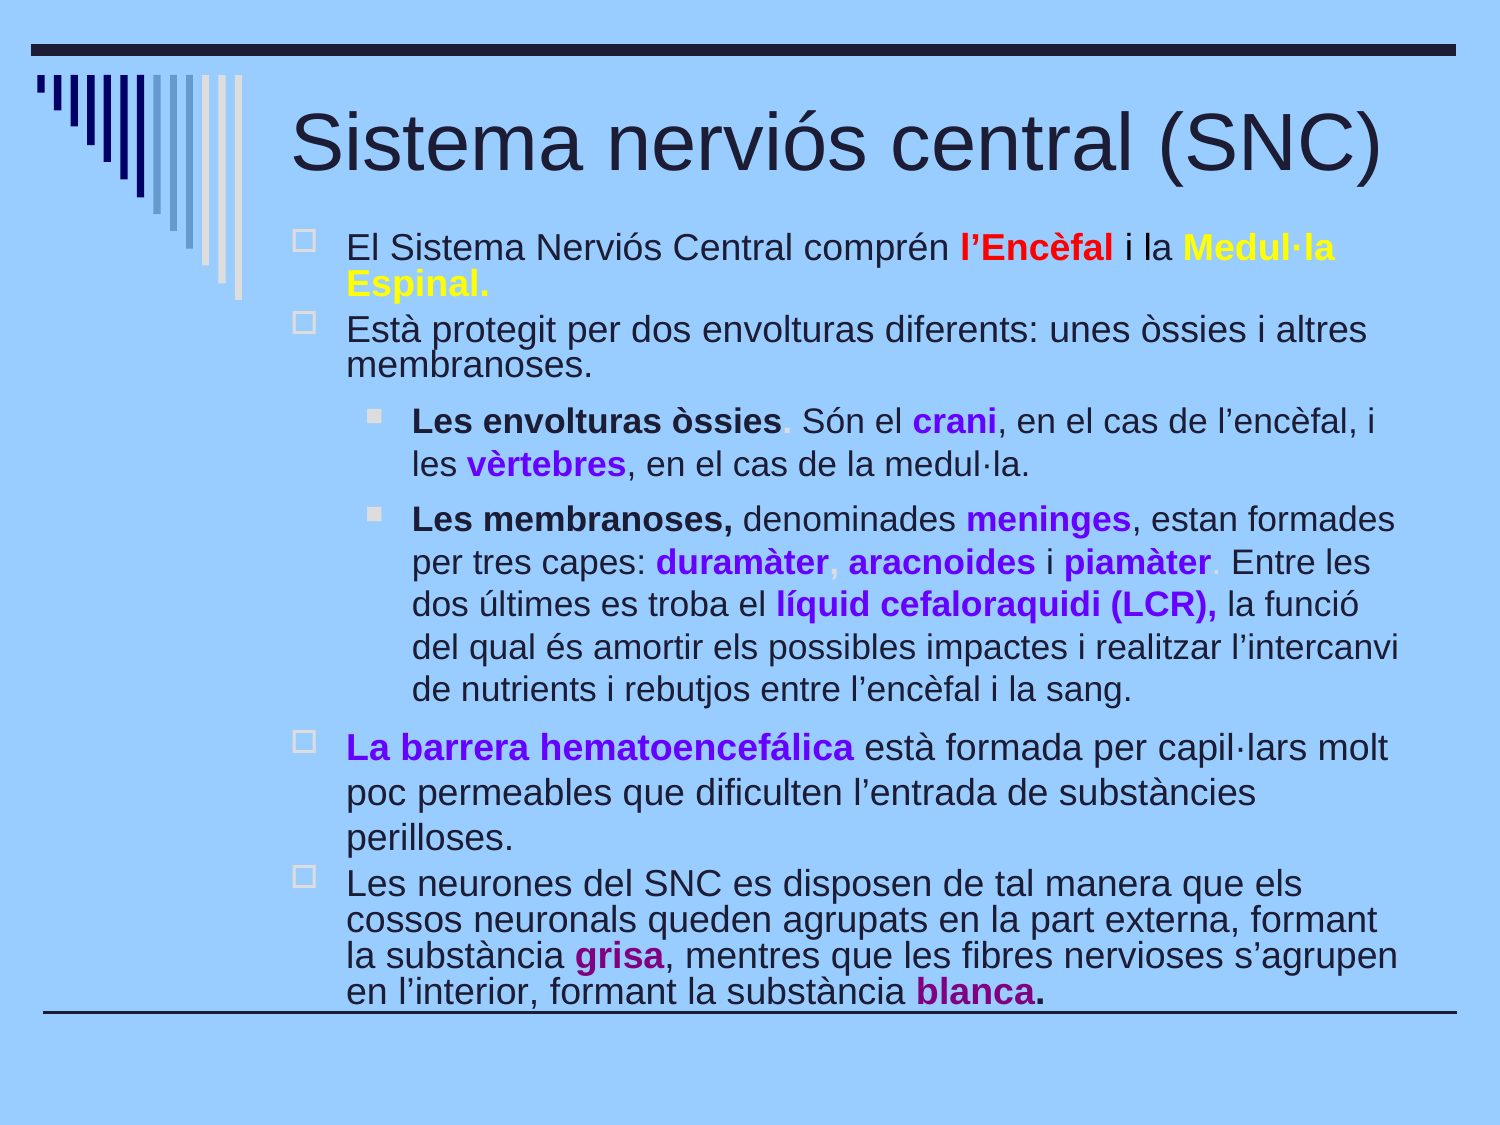

# Sistema nerviós central (SNC)
El Sistema Nerviós Central comprén l’Encèfal i la Medul·la Espinal.
Està protegit per dos envolturas diferents: unes òssies i altres membranoses.
Les envolturas òssies. Són el crani, en el cas de l’encèfal, i les vèrtebres, en el cas de la medul·la.
Les membranoses, denominades meninges, estan formades per tres capes: duramàter, aracnoides i piamàter. Entre les dos últimes es troba el líquid cefaloraquidi (LCR), la funció del qual és amortir els possibles impactes i realitzar l’intercanvi de nutrients i rebutjos entre l’encèfal i la sang.
La barrera hematoencefálica està formada per capil·lars molt poc permeables que dificulten l’entrada de substàncies perilloses.
Les neurones del SNC es disposen de tal manera que els cossos neuronals queden agrupats en la part externa, formant la substància grisa, mentres que les fibres nervioses s’agrupen en l’interior, formant la substància blanca.